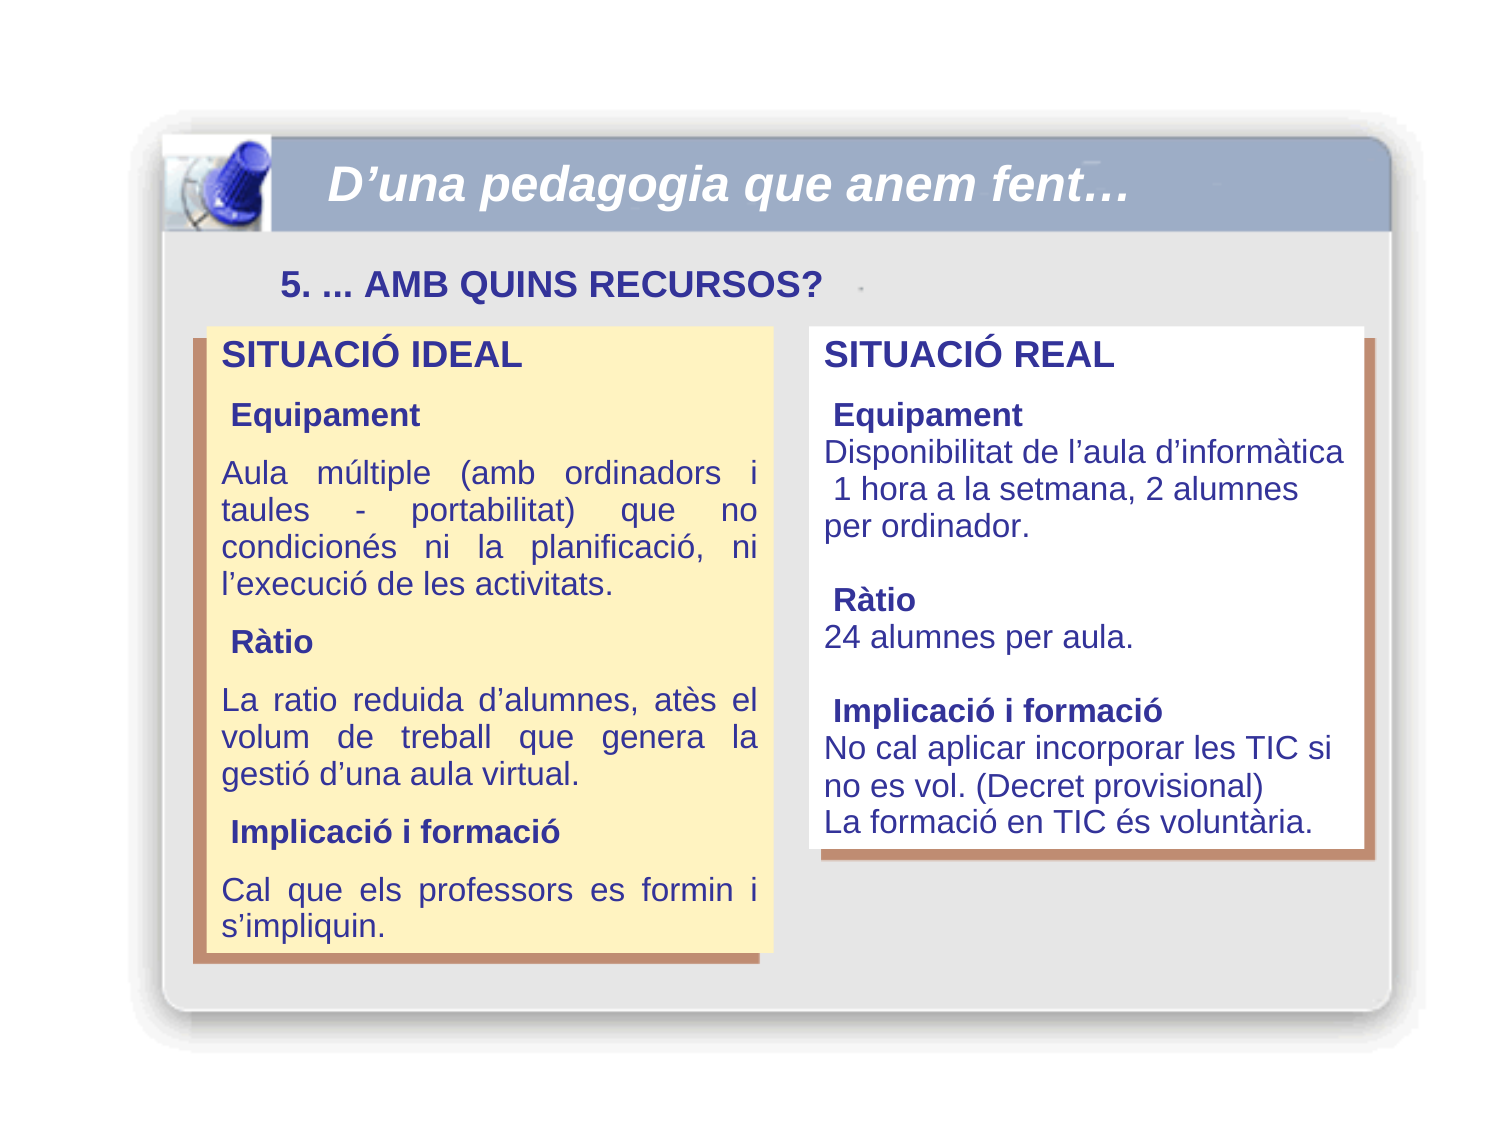

D’una pedagogia que anem fent…
5. ... AMB QUINS RECURSOS?
SITUACIÓ IDEAL
 Equipament
Aula múltiple (amb ordinadors i taules - portabilitat) que no condicionés ni la planificació, ni l’execució de les activitats.
 Ràtio
La ratio reduida d’alumnes, atès el volum de treball que genera la gestió d’una aula virtual.
 Implicació i formació
Cal que els professors es formin i s’impliquin.
SITUACIÓ REAL
 Equipament
Disponibilitat de l’aula d’informàtica 1 hora a la setmana, 2 alumnes per ordinador.
 Ràtio
24 alumnes per aula.
 Implicació i formació
No cal aplicar incorporar les TIC si no es vol. (Decret provisional)
La formació en TIC és voluntària.